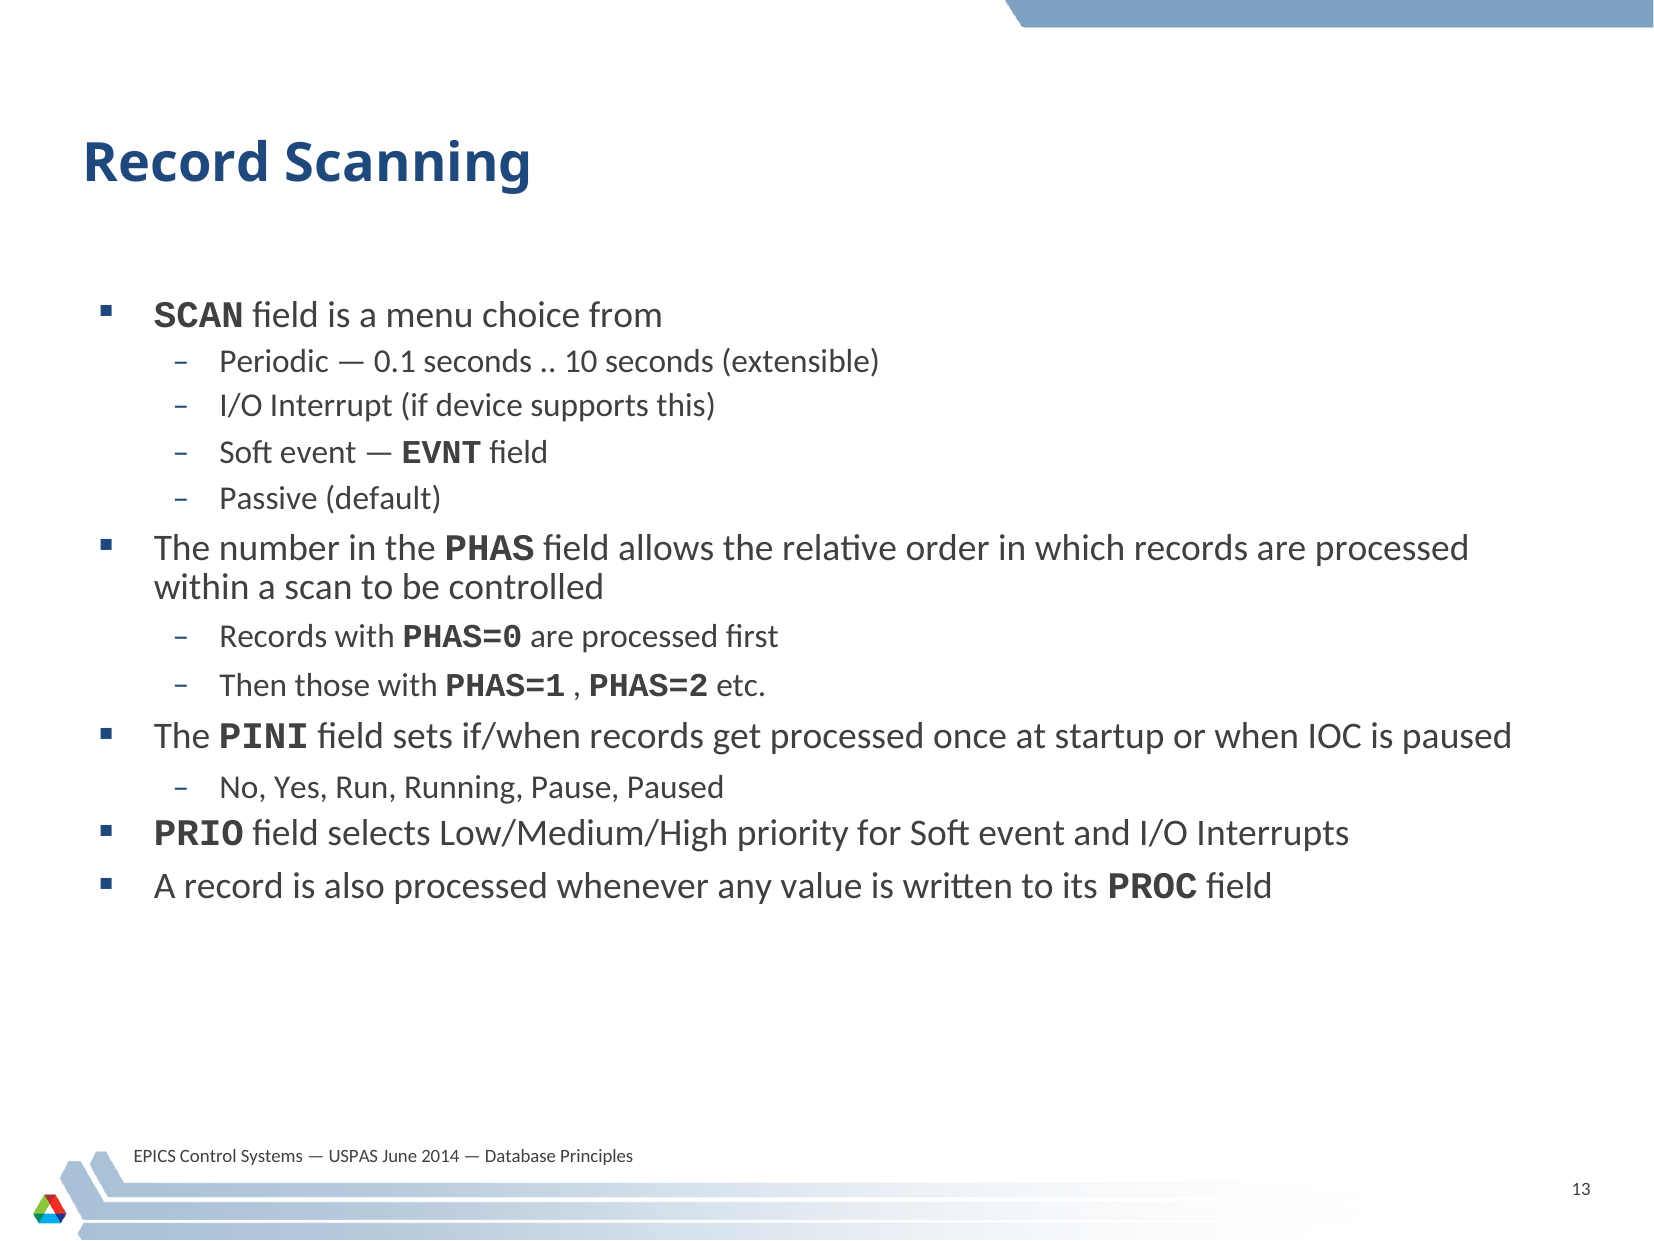

# Record Scanning
SCAN field is a menu choice from
Periodic — 0.1 seconds .. 10 seconds (extensible)
I/O Interrupt (if device supports this)
Soft event — EVNT field
Passive (default)
The number in the PHAS field allows the relative order in which records are processed within a scan to be controlled
Records with PHAS=0 are processed first
Then those with PHAS=1 , PHAS=2 etc.
The PINI field sets if/when records get processed once at startup or when IOC is paused
No, Yes, Run, Running, Pause, Paused
PRIO field selects Low/Medium/High priority for Soft event and I/O Interrupts
A record is also processed whenever any value is written to its PROC field
EPICS Control Systems — USPAS June 2014 — Database Principles
13